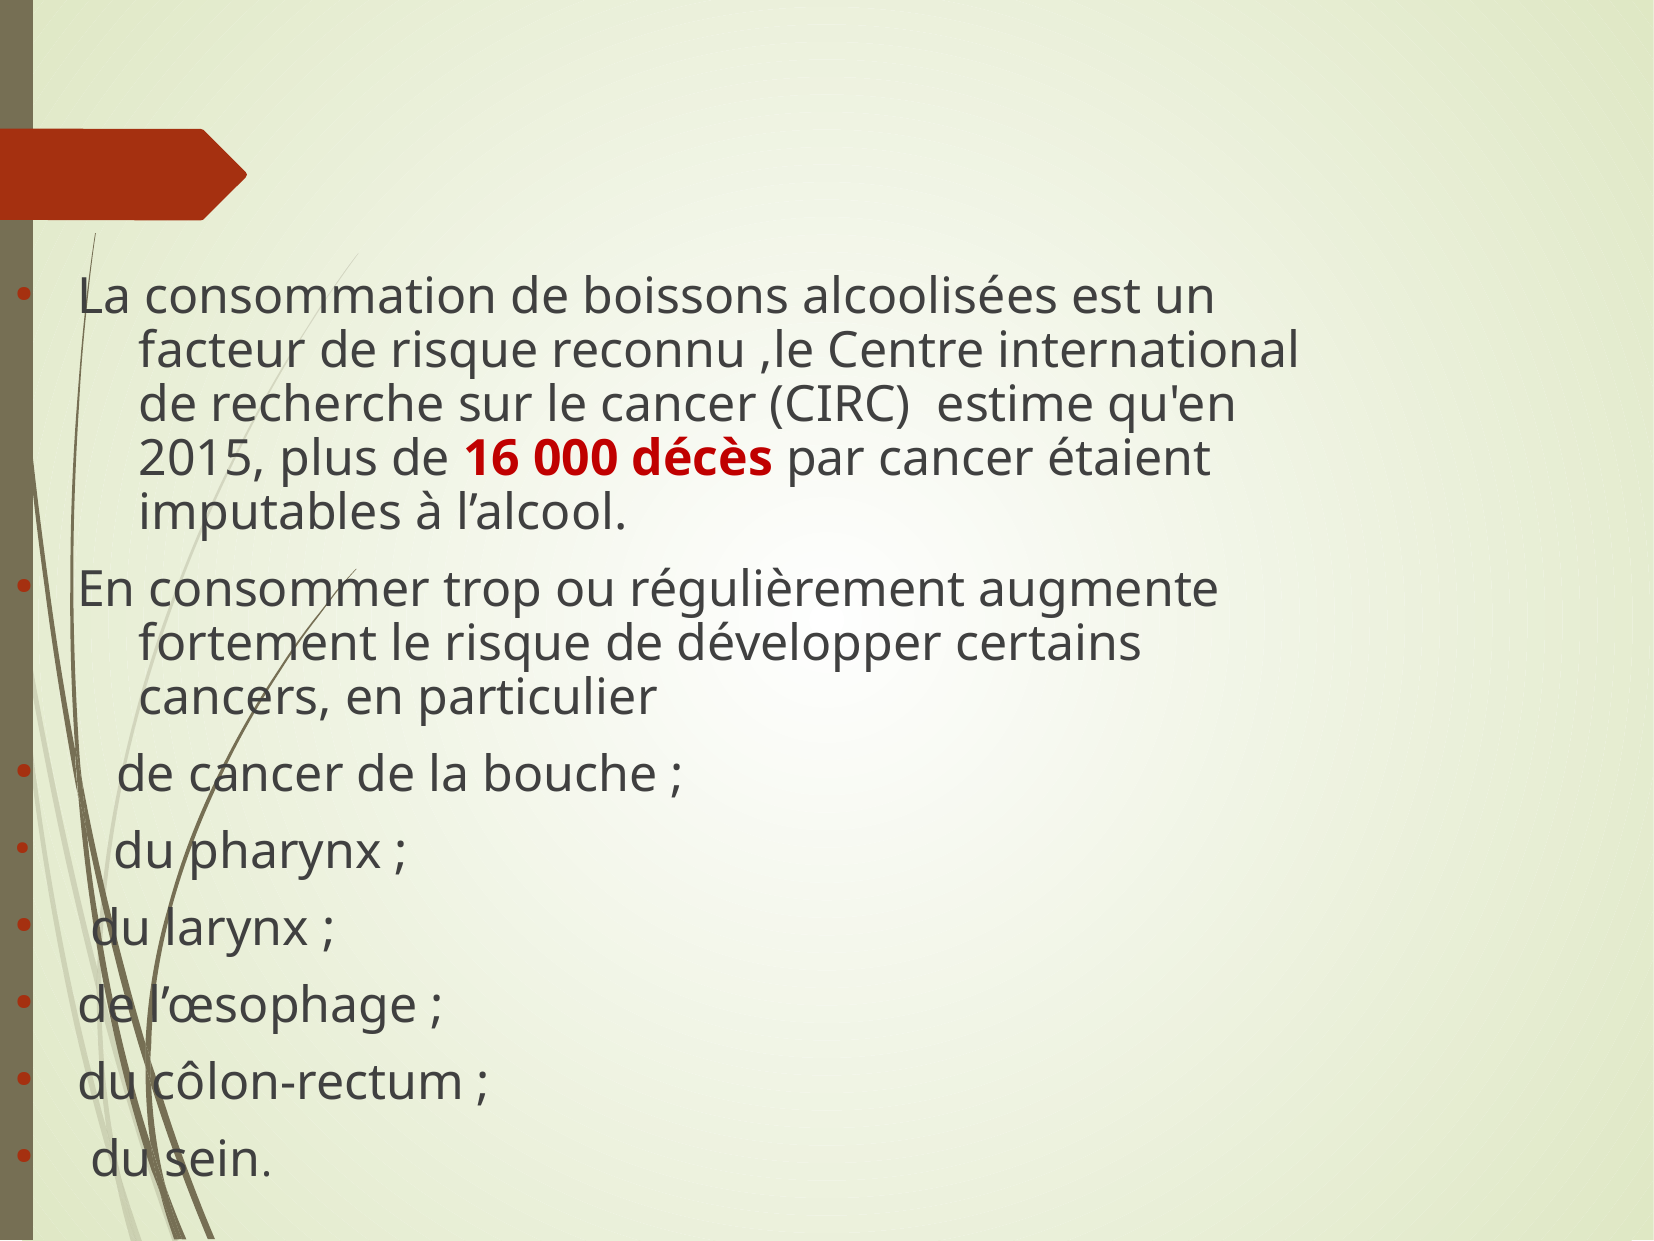

# La consommation de boissons alcoolisées est un facteur de risque reconnu ,le Centre international de recherche sur le cancer (CIRC) estime qu'en 2015, plus de 16 000 décès par cancer étaient imputables à l’alcool.
En consommer trop ou régulièrement augmente fortement le risque de développer certains cancers, en particulier
 de cancer de la bouche ;
 du pharynx ;
 du larynx ;
de l’œsophage ;
du côlon-rectum ;
 du sein.